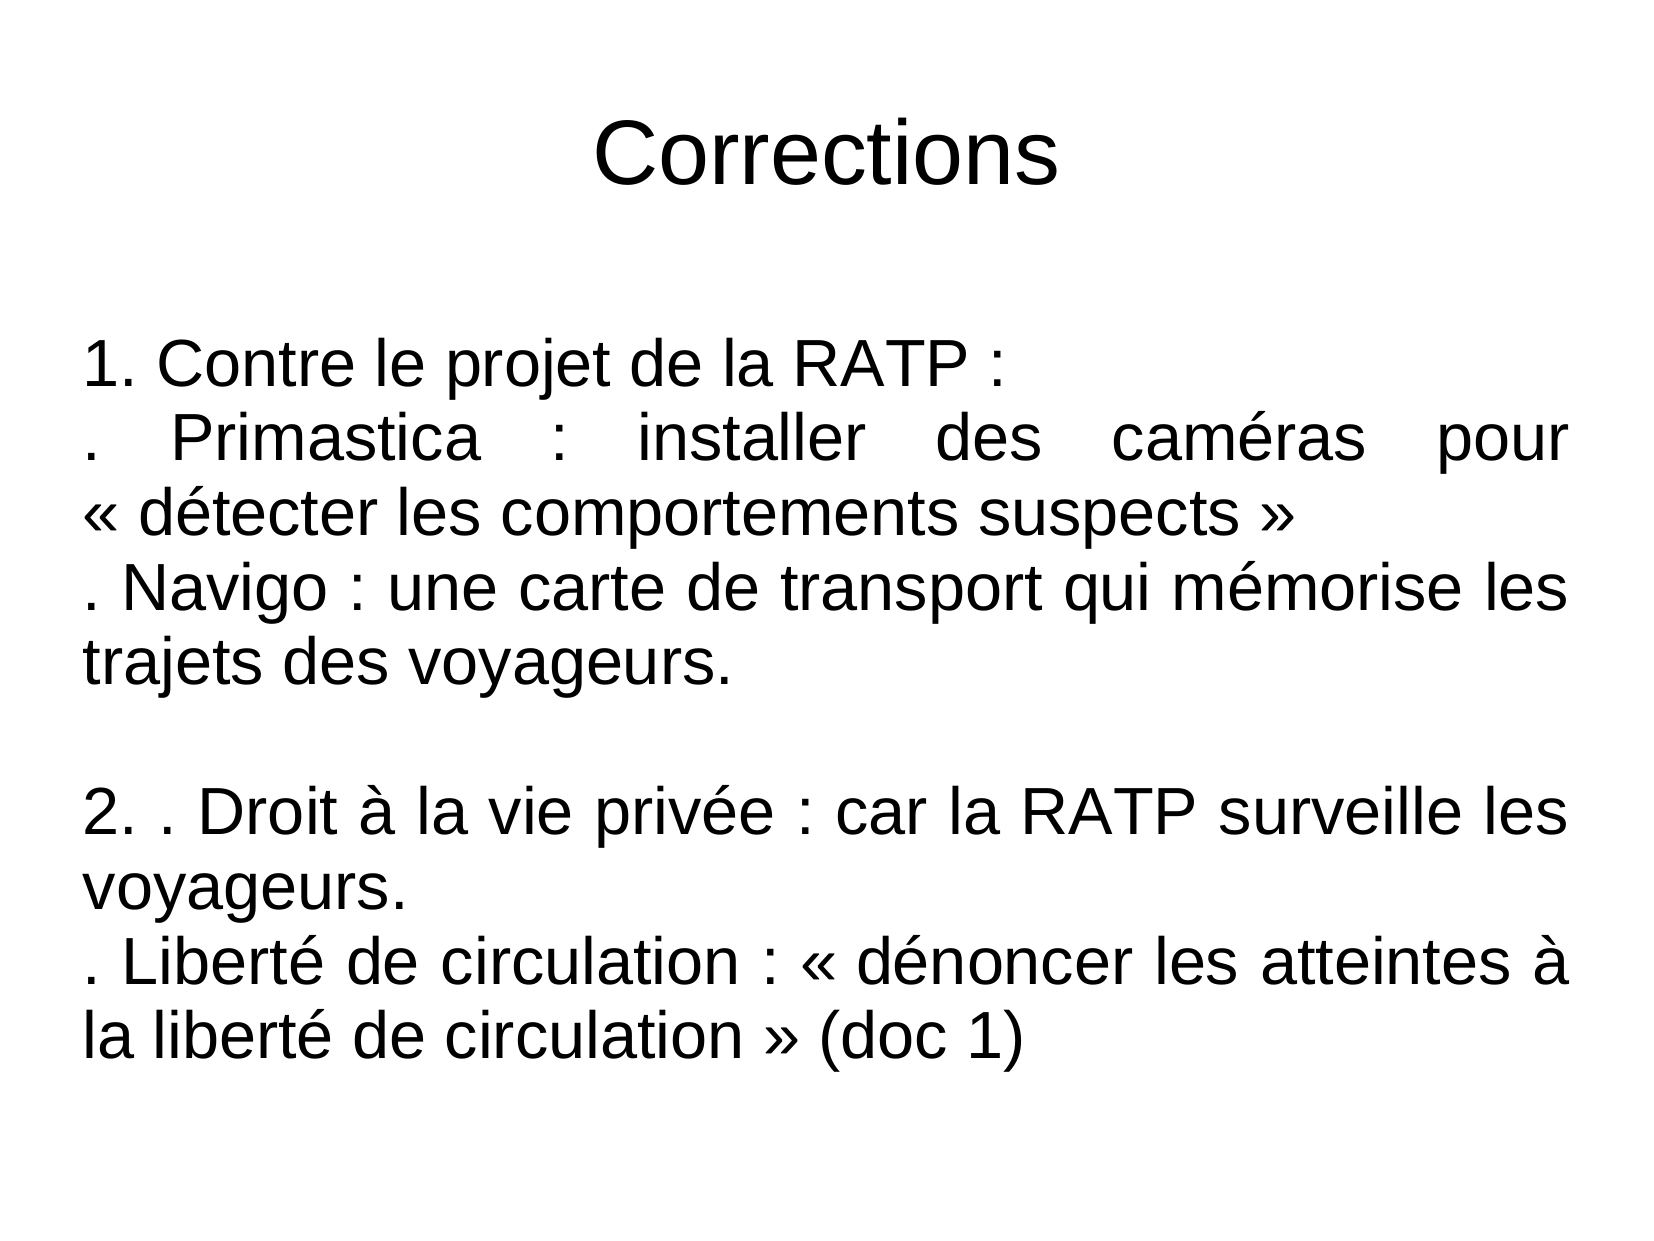

# Corrections
1. Contre le projet de la RATP :
. Primastica : installer des caméras pour « détecter les comportements suspects »
. Navigo : une carte de transport qui mémorise les trajets des voyageurs.
2. . Droit à la vie privée : car la RATP surveille les voyageurs.
. Liberté de circulation : « dénoncer les atteintes à la liberté de circulation » (doc 1)